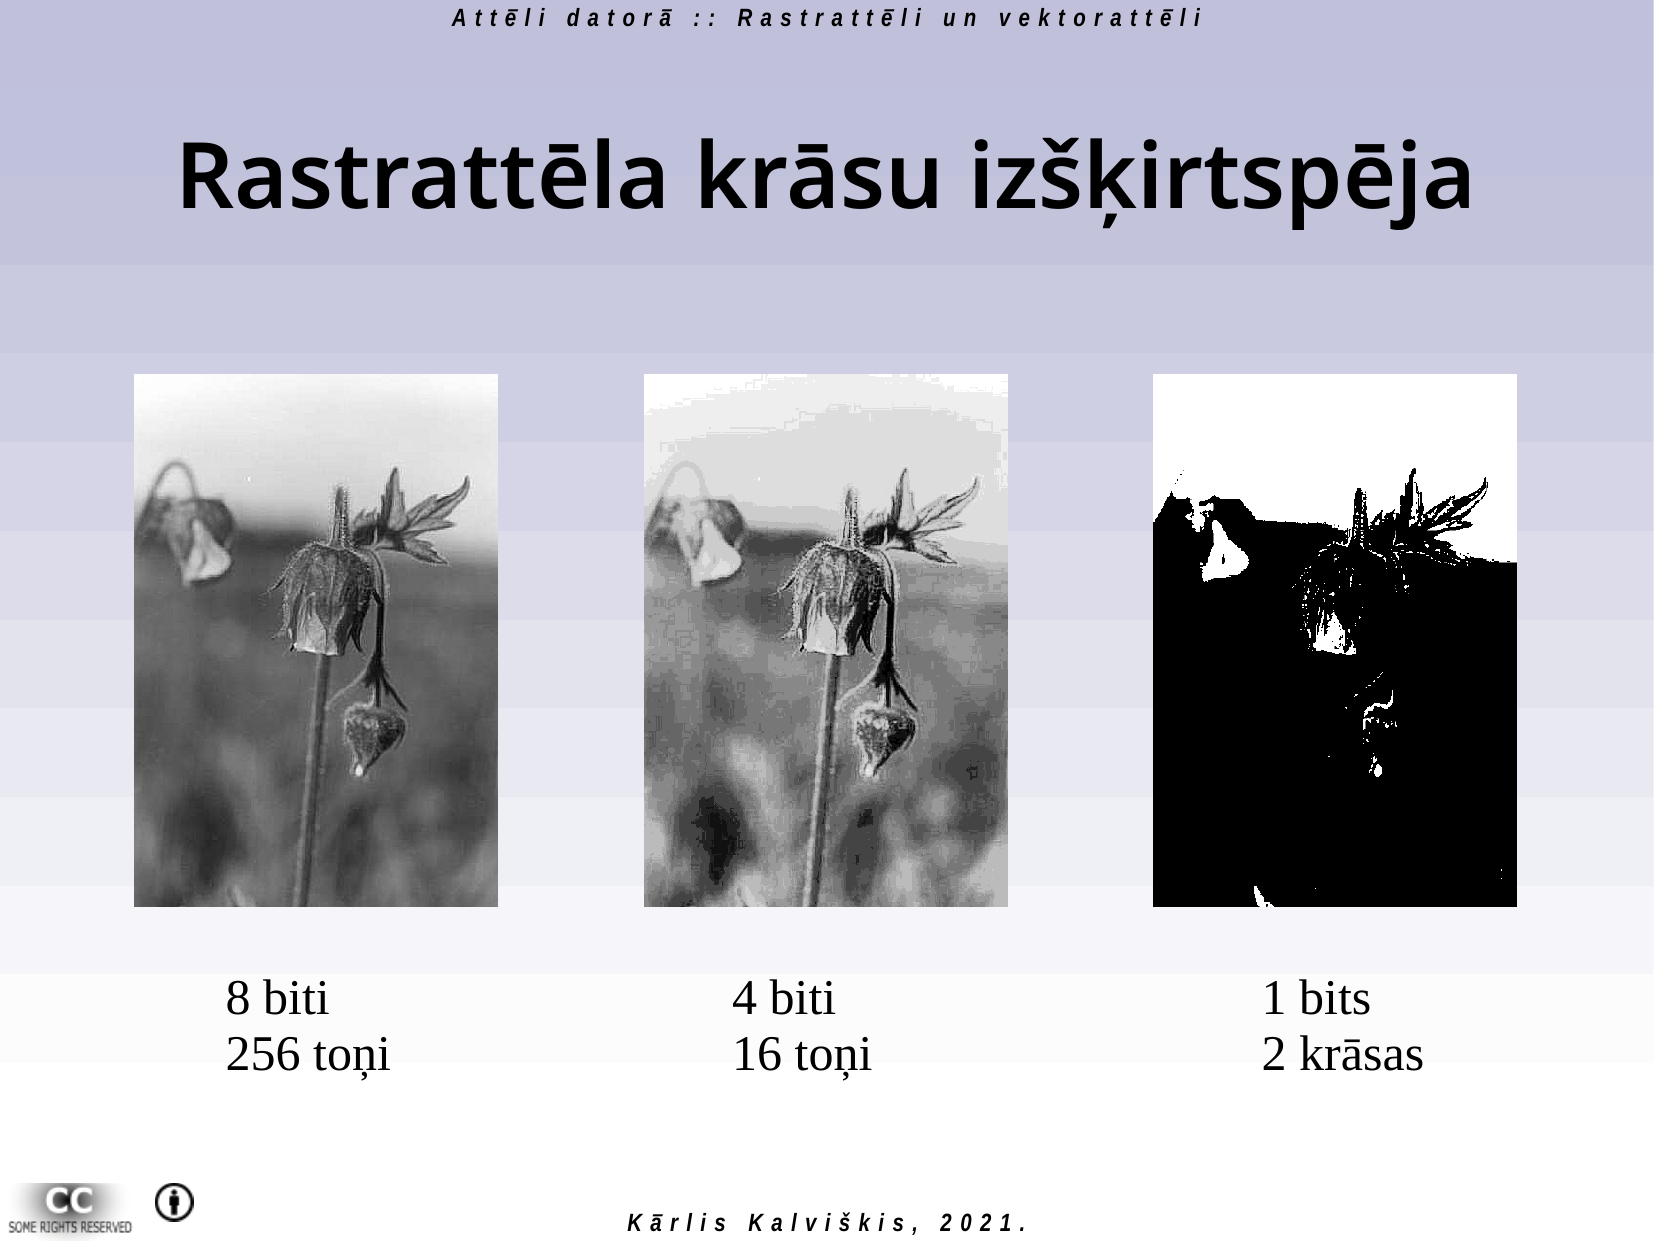

# Rastrattēla krāsu izšķirtspēja
8 biti
256 toņi
4 biti
16 toņi
1 bits
2 krāsas